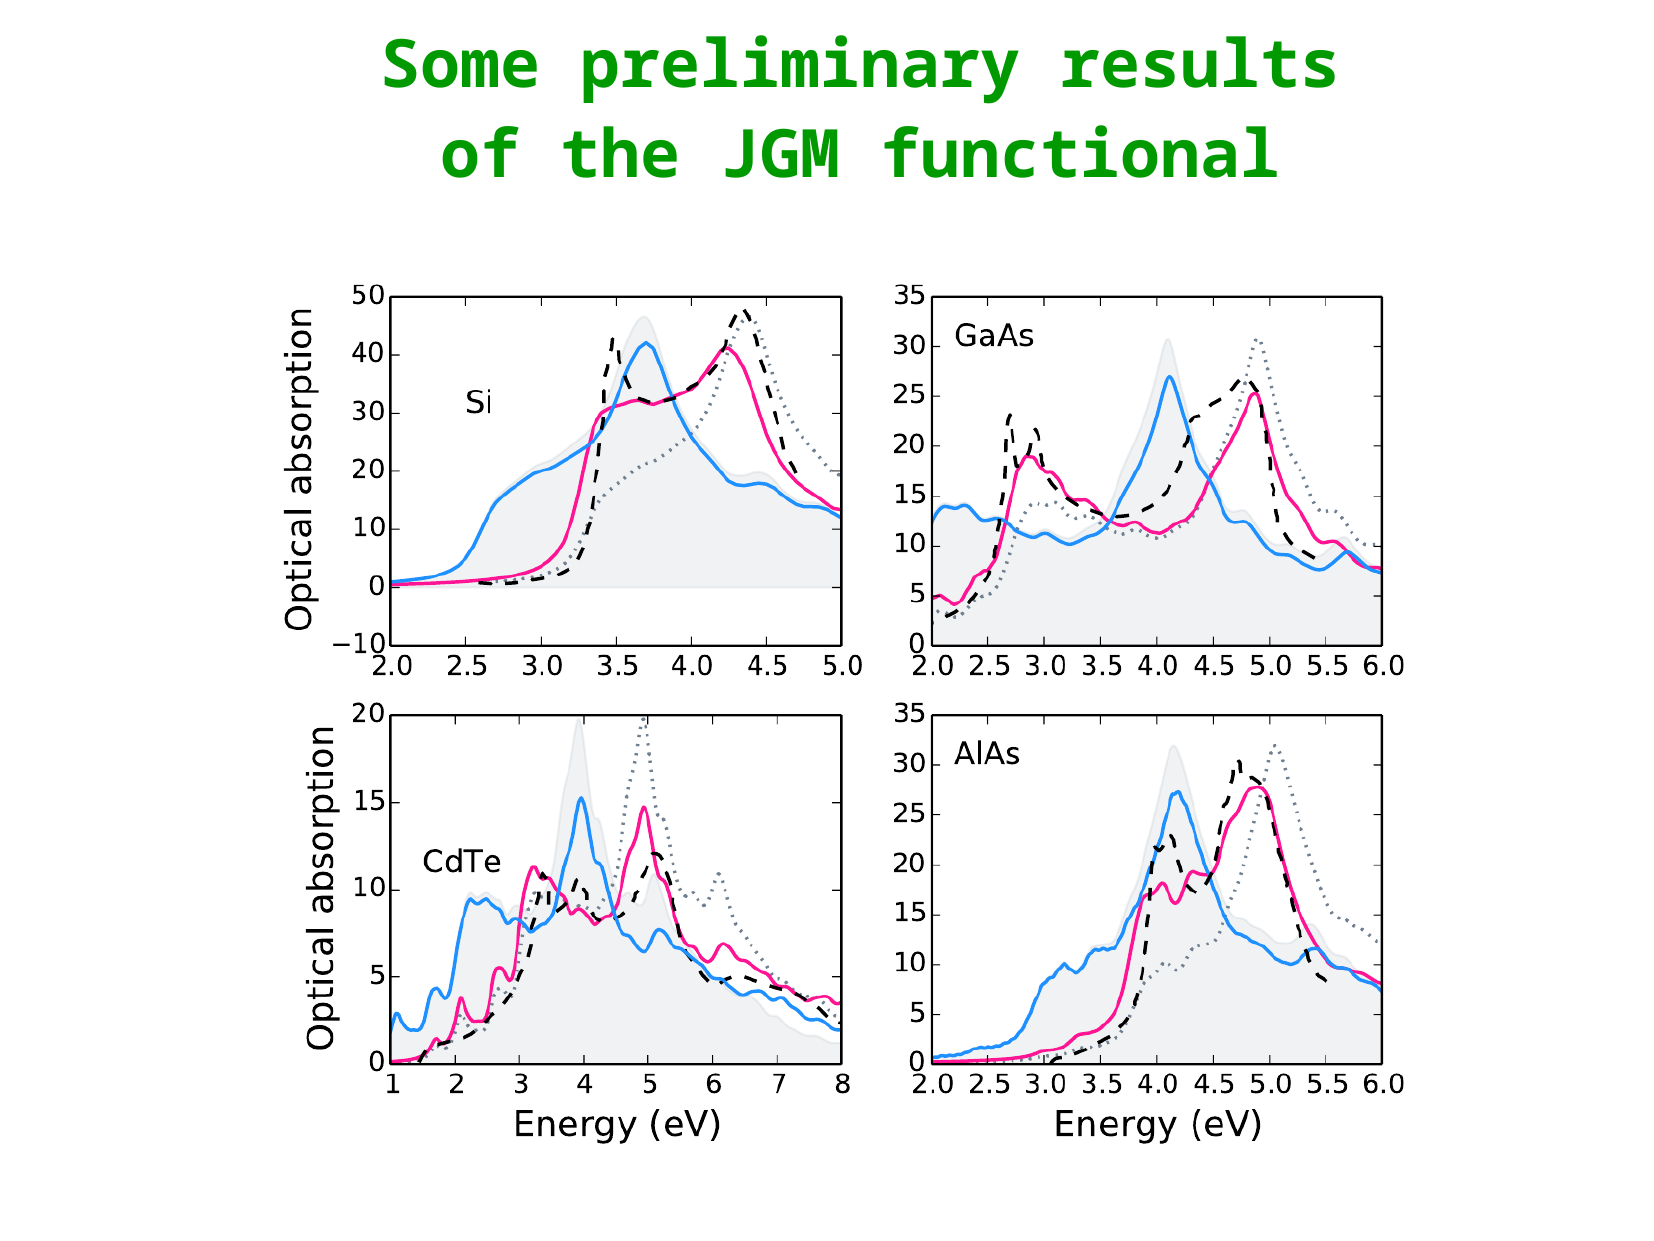

# Some preliminary results of the JGM functional